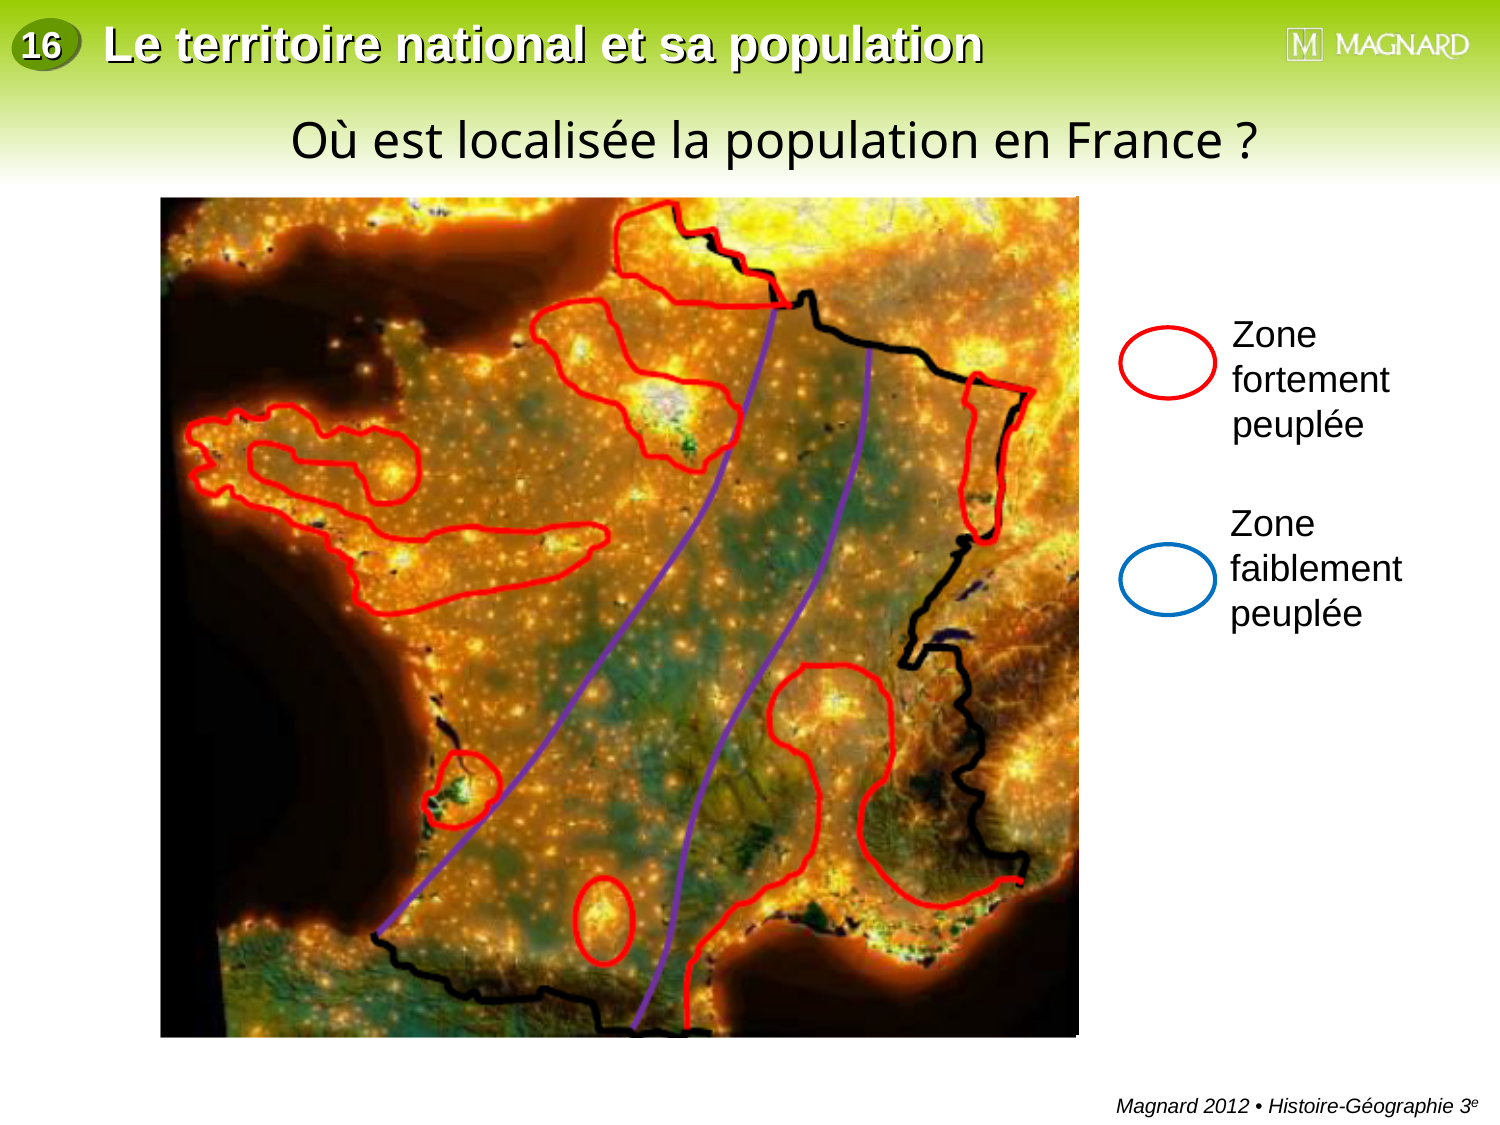

# Où est localisée la population en France ?
Zone fortement peuplée
Zone faiblement peuplée